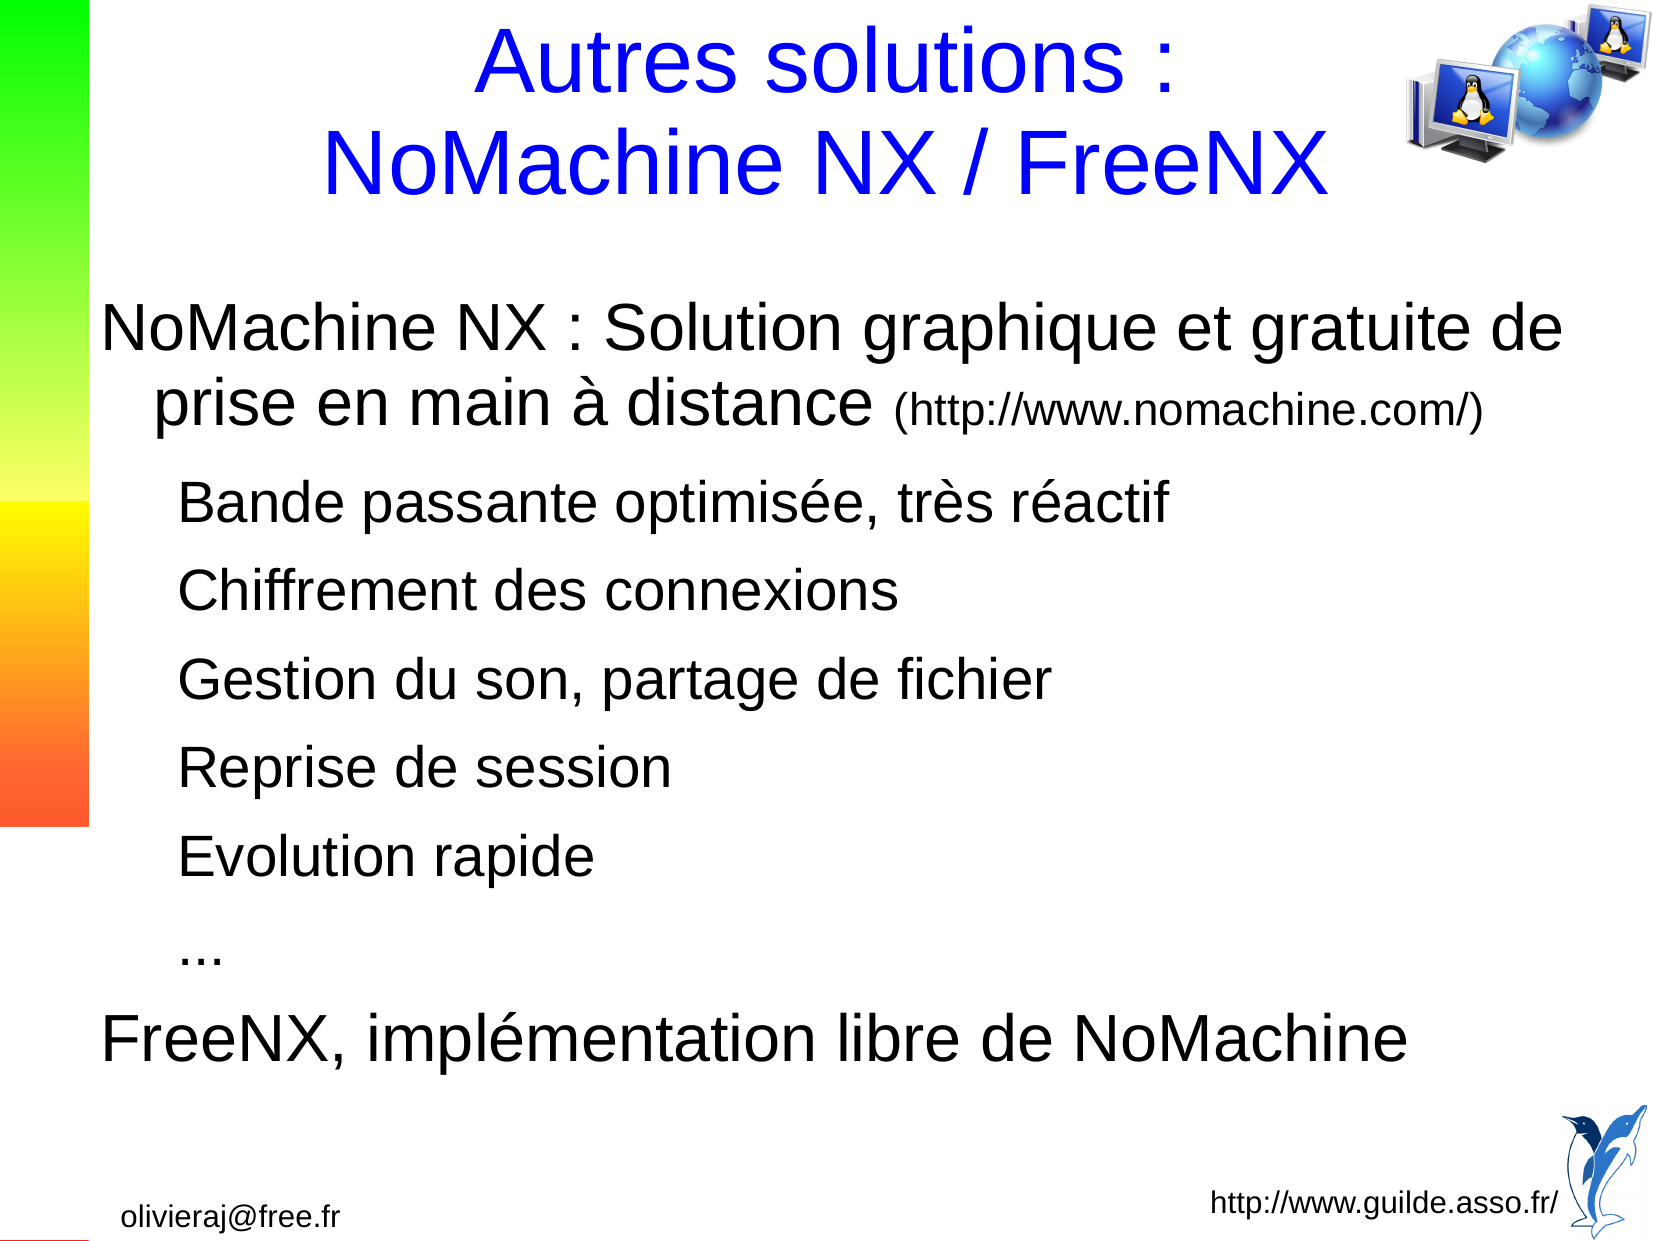

# Autres solutions : NoMachine NX / FreeNX
NoMachine NX : Solution graphique et gratuite de prise en main à distance (http://www.nomachine.com/)
Bande passante optimisée, très réactif
Chiffrement des connexions
Gestion du son, partage de fichier
Reprise de session
Evolution rapide
...
FreeNX, implémentation libre de NoMachine